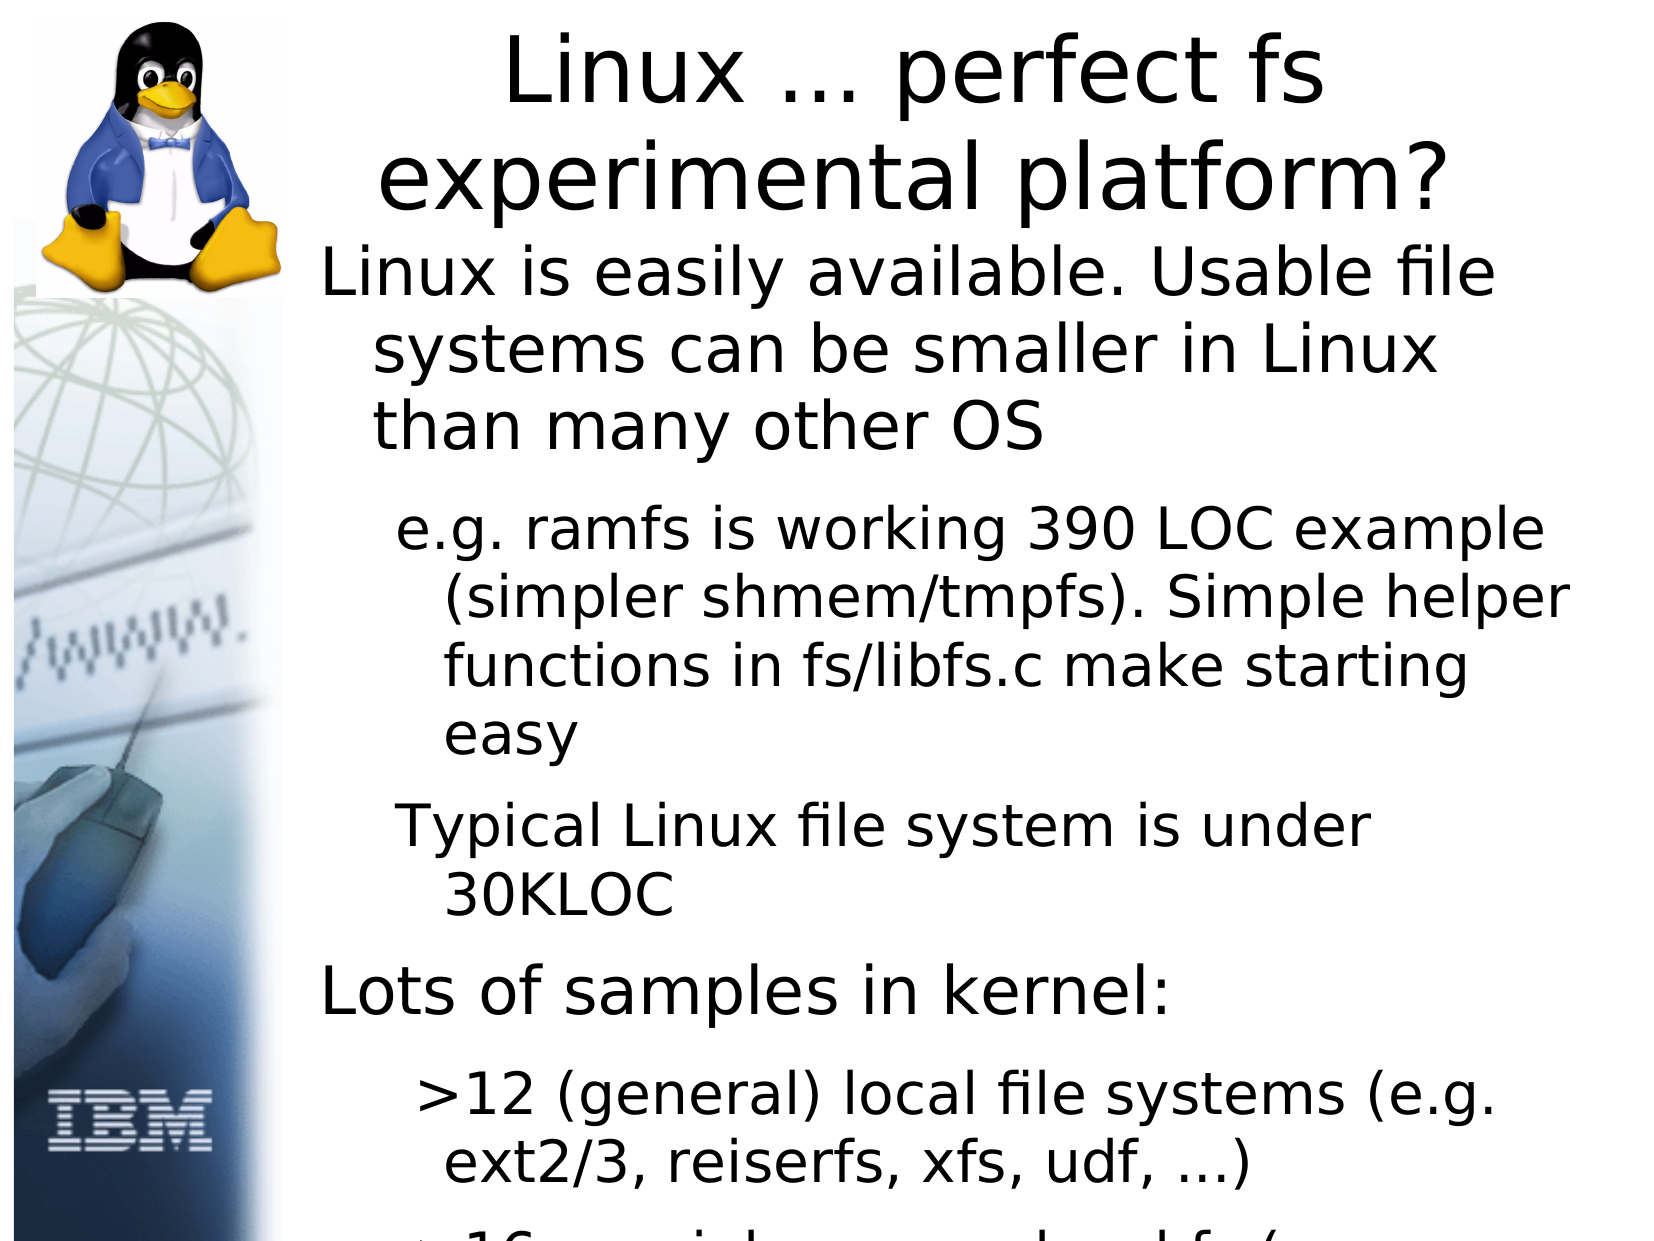

# Linux ... perfect fs experimental platform?
Linux is easily available. Usable file systems can be smaller in Linux than many other OS
e.g. ramfs is working 390 LOC example (simpler shmem/tmpfs). Simple helper functions in fs/libfs.c make starting easy
Typical Linux file system is under 30KLOC
Lots of samples in kernel:
 >12 (general) local file systems (e.g. ext2/3, reiserfs, xfs, udf, ...)
 >16 special purpose local fs (e.g. ecryptfs)
8 network/cluster fs (nfs, cifs, gfs2, ocfs2...)